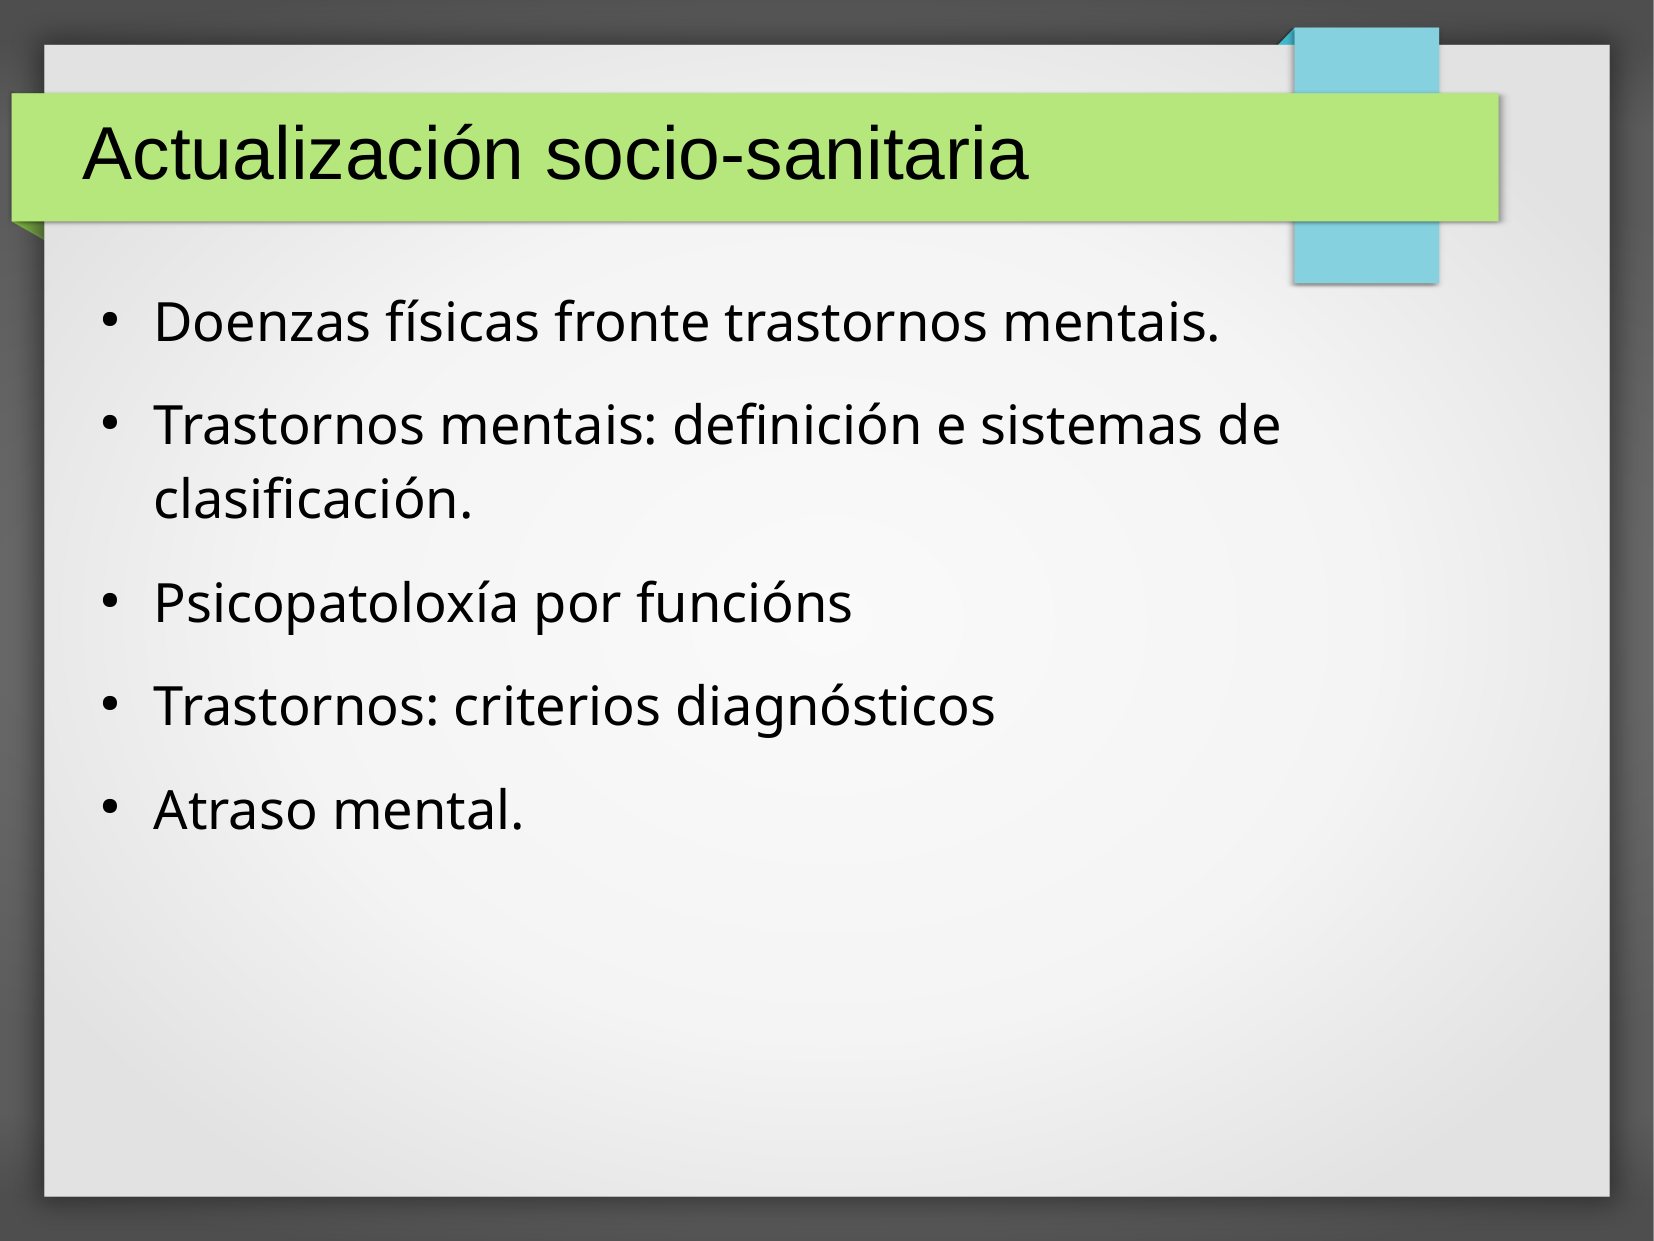

# Actualización socio-sanitaria
Doenzas físicas fronte trastornos mentais.
Trastornos mentais: definición e sistemas de clasificación.
Psicopatoloxía por funcións
Trastornos: criterios diagnósticos
Atraso mental.